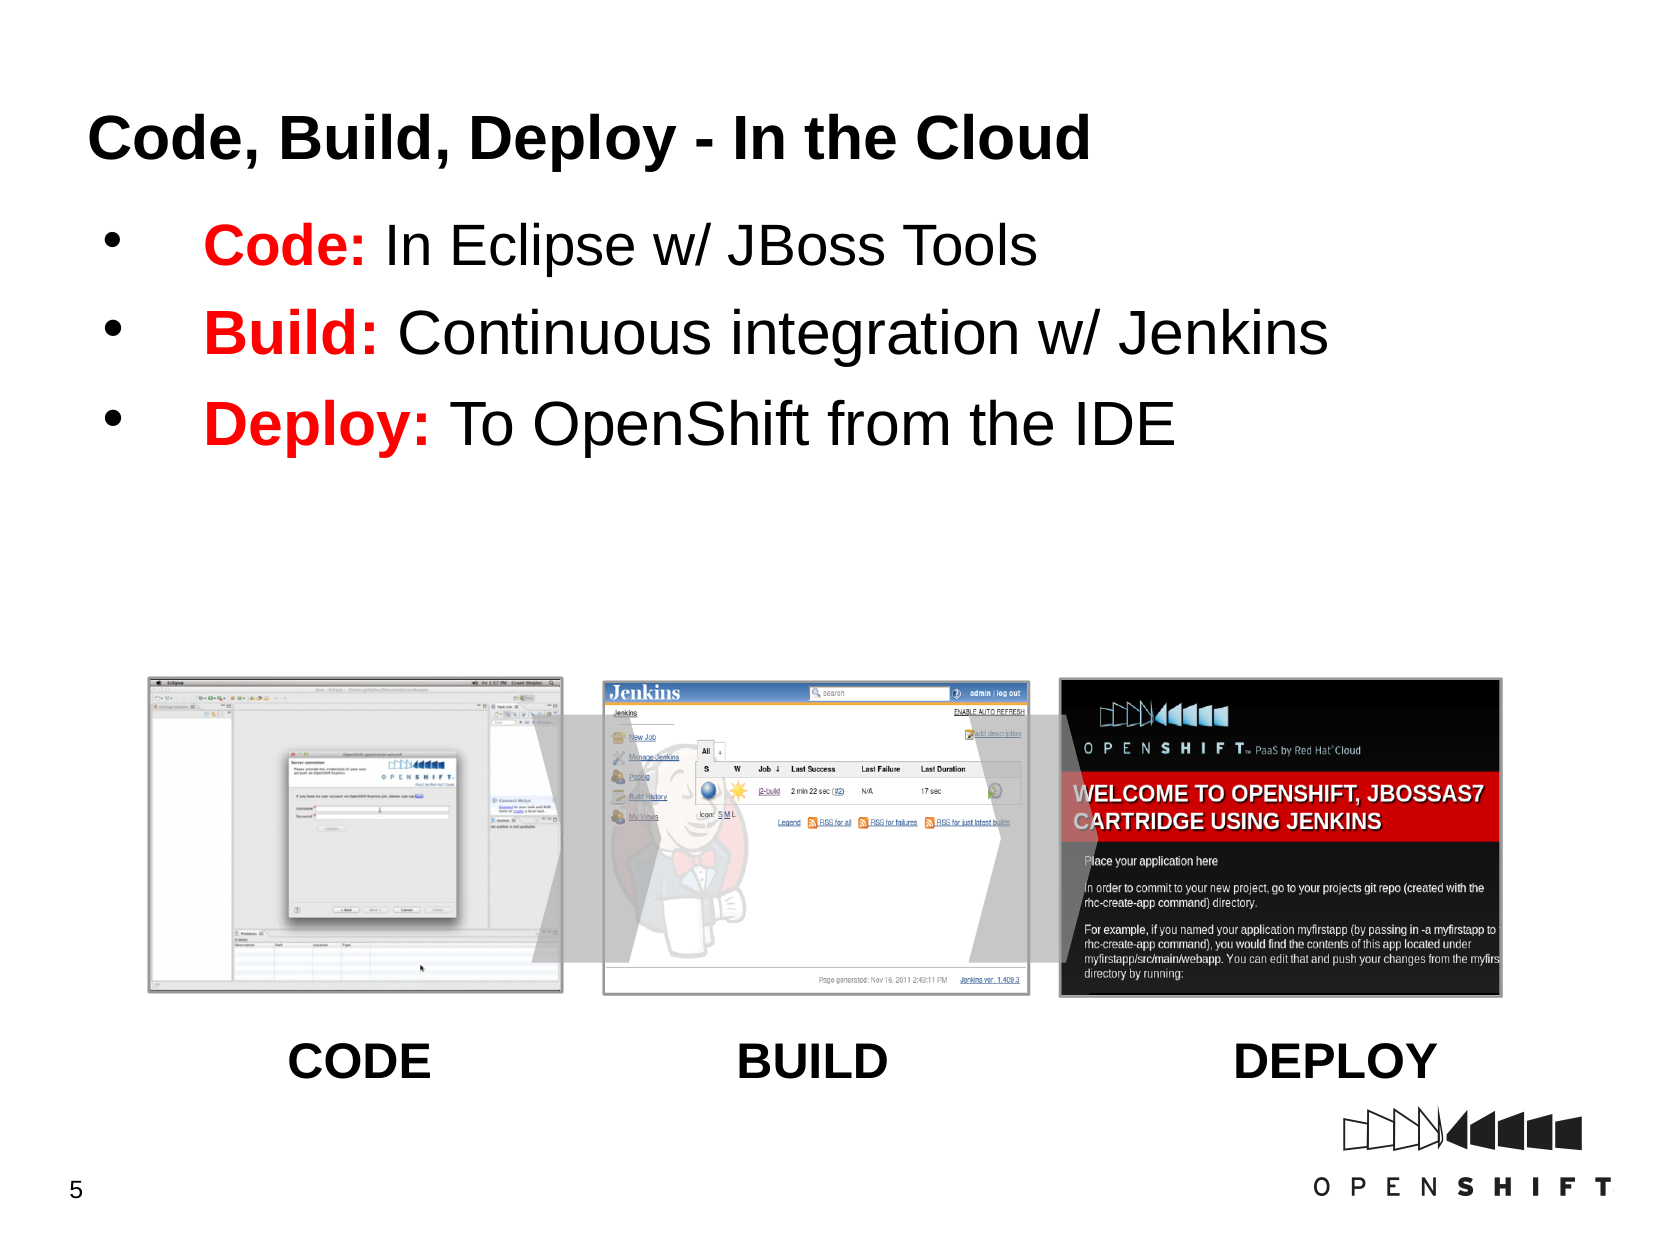

# Code, Build, Deploy - In the Cloud
Code: In Eclipse w/ JBoss Tools
Build: Continuous integration w/ Jenkins
Deploy: To OpenShift from the IDE
CODE
BUILD
DEPLOY